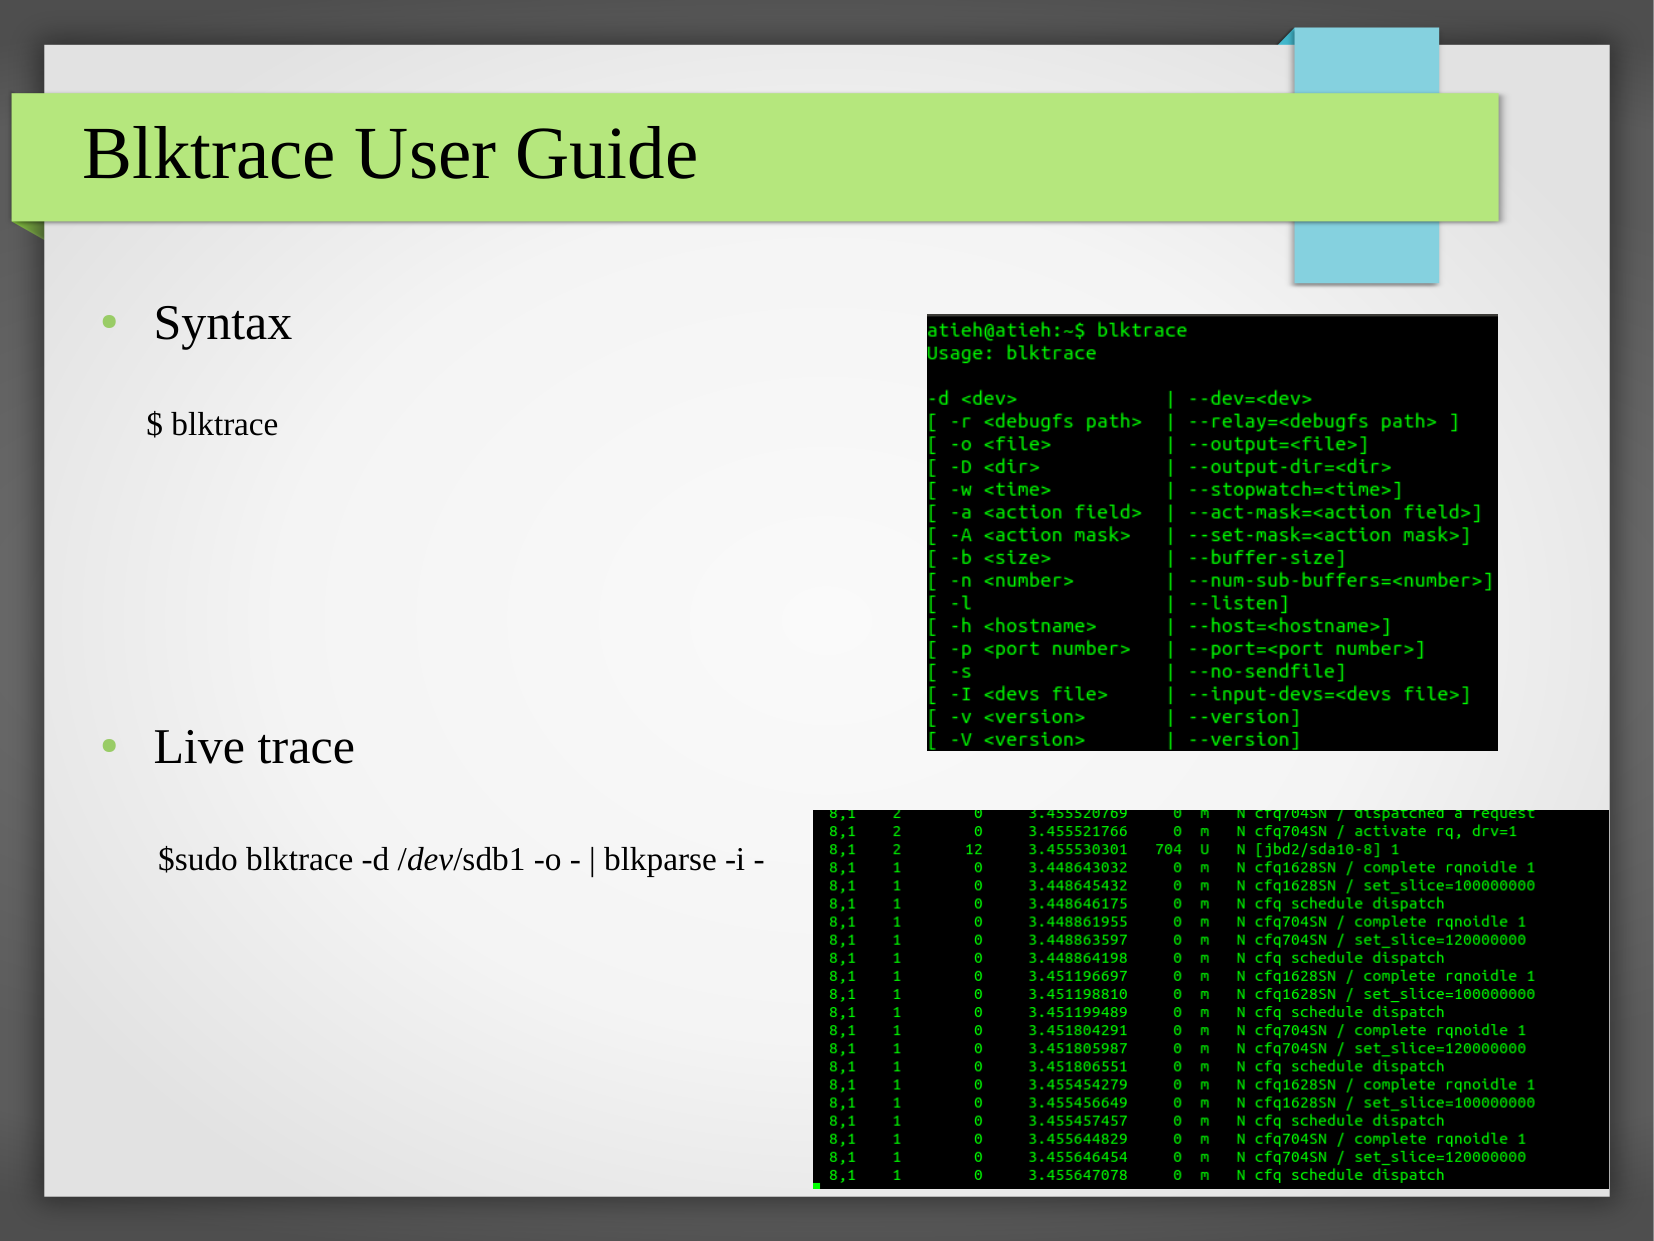

# Blktrace User Guide
Syntax
Live trace
$ blktrace
$sudo blktrace -d /dev/sdb1 -o - | blkparse -i -